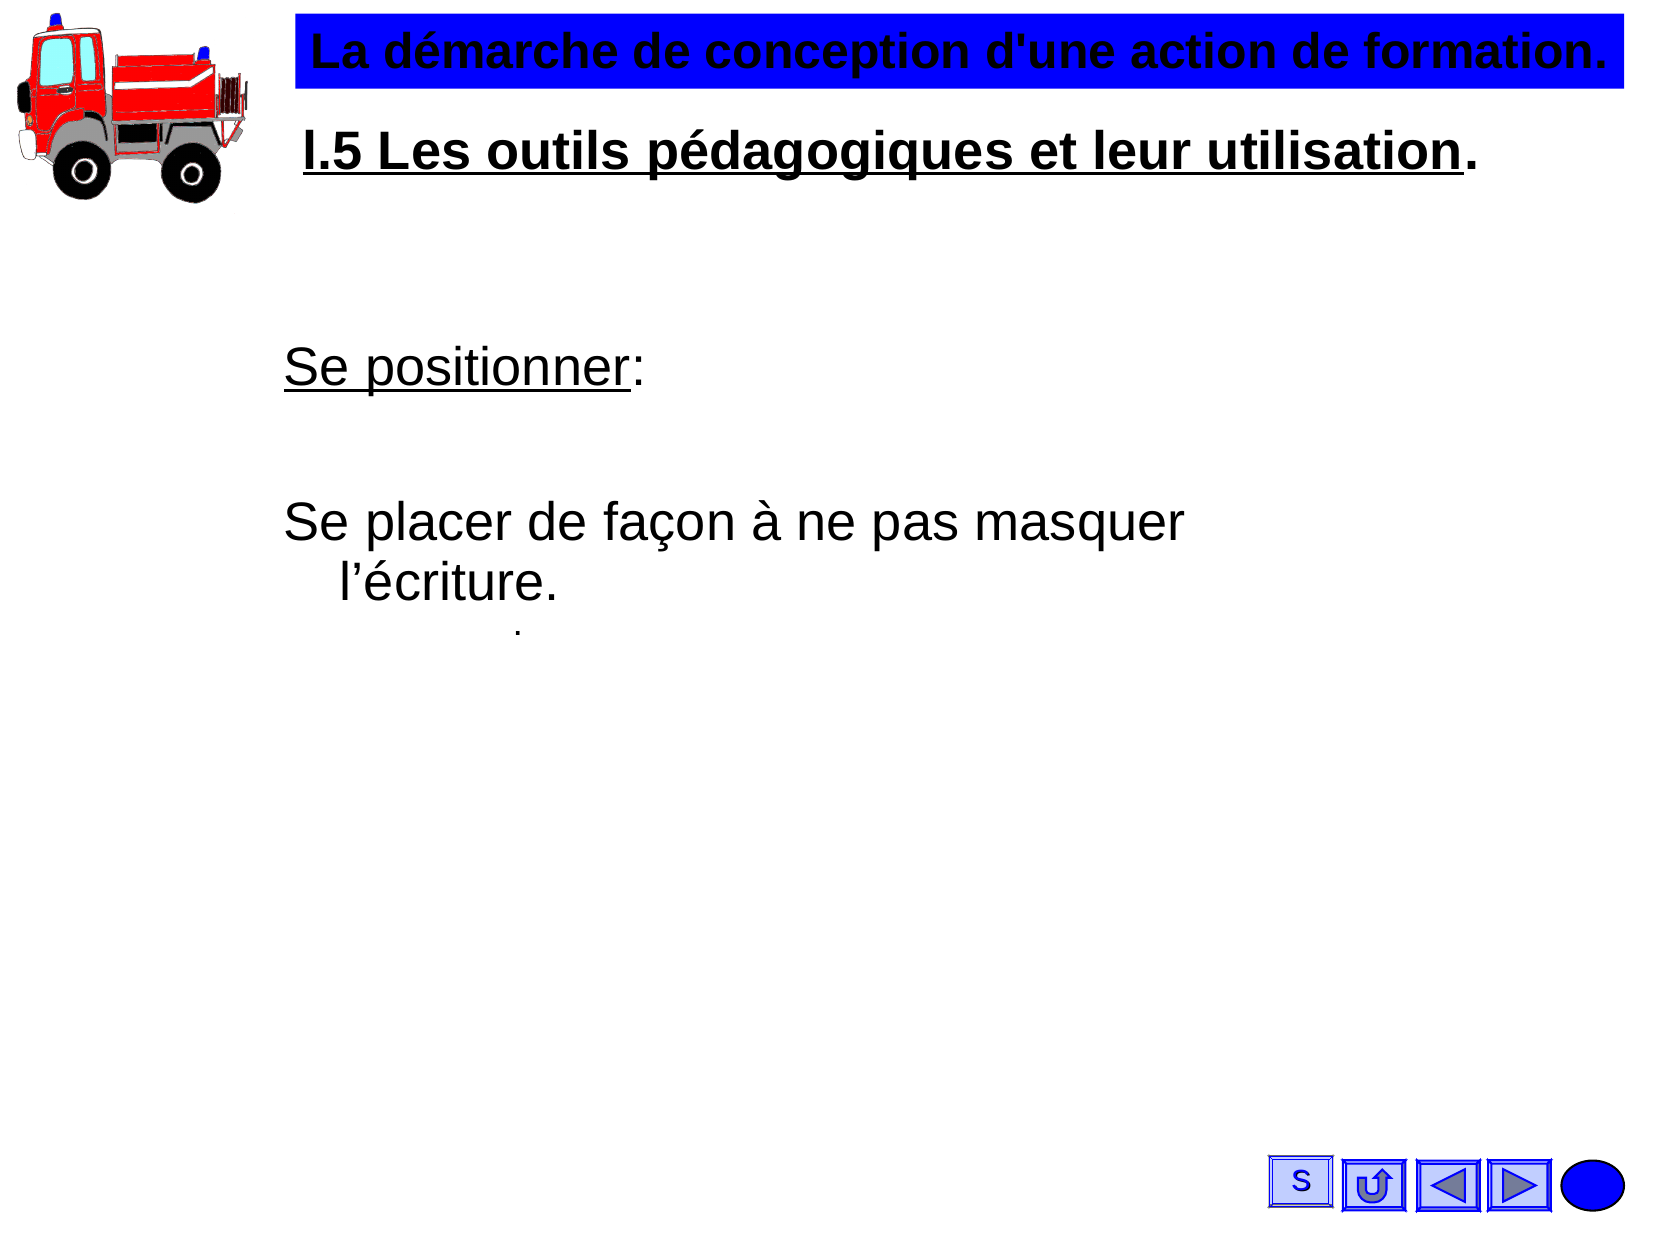

La démarche de conception d'une action de formation.
l.5 Les outils pédagogiques et leur utilisation.
Se positionner:
Se placer de façon à ne pas masquer l’écriture.
#
.